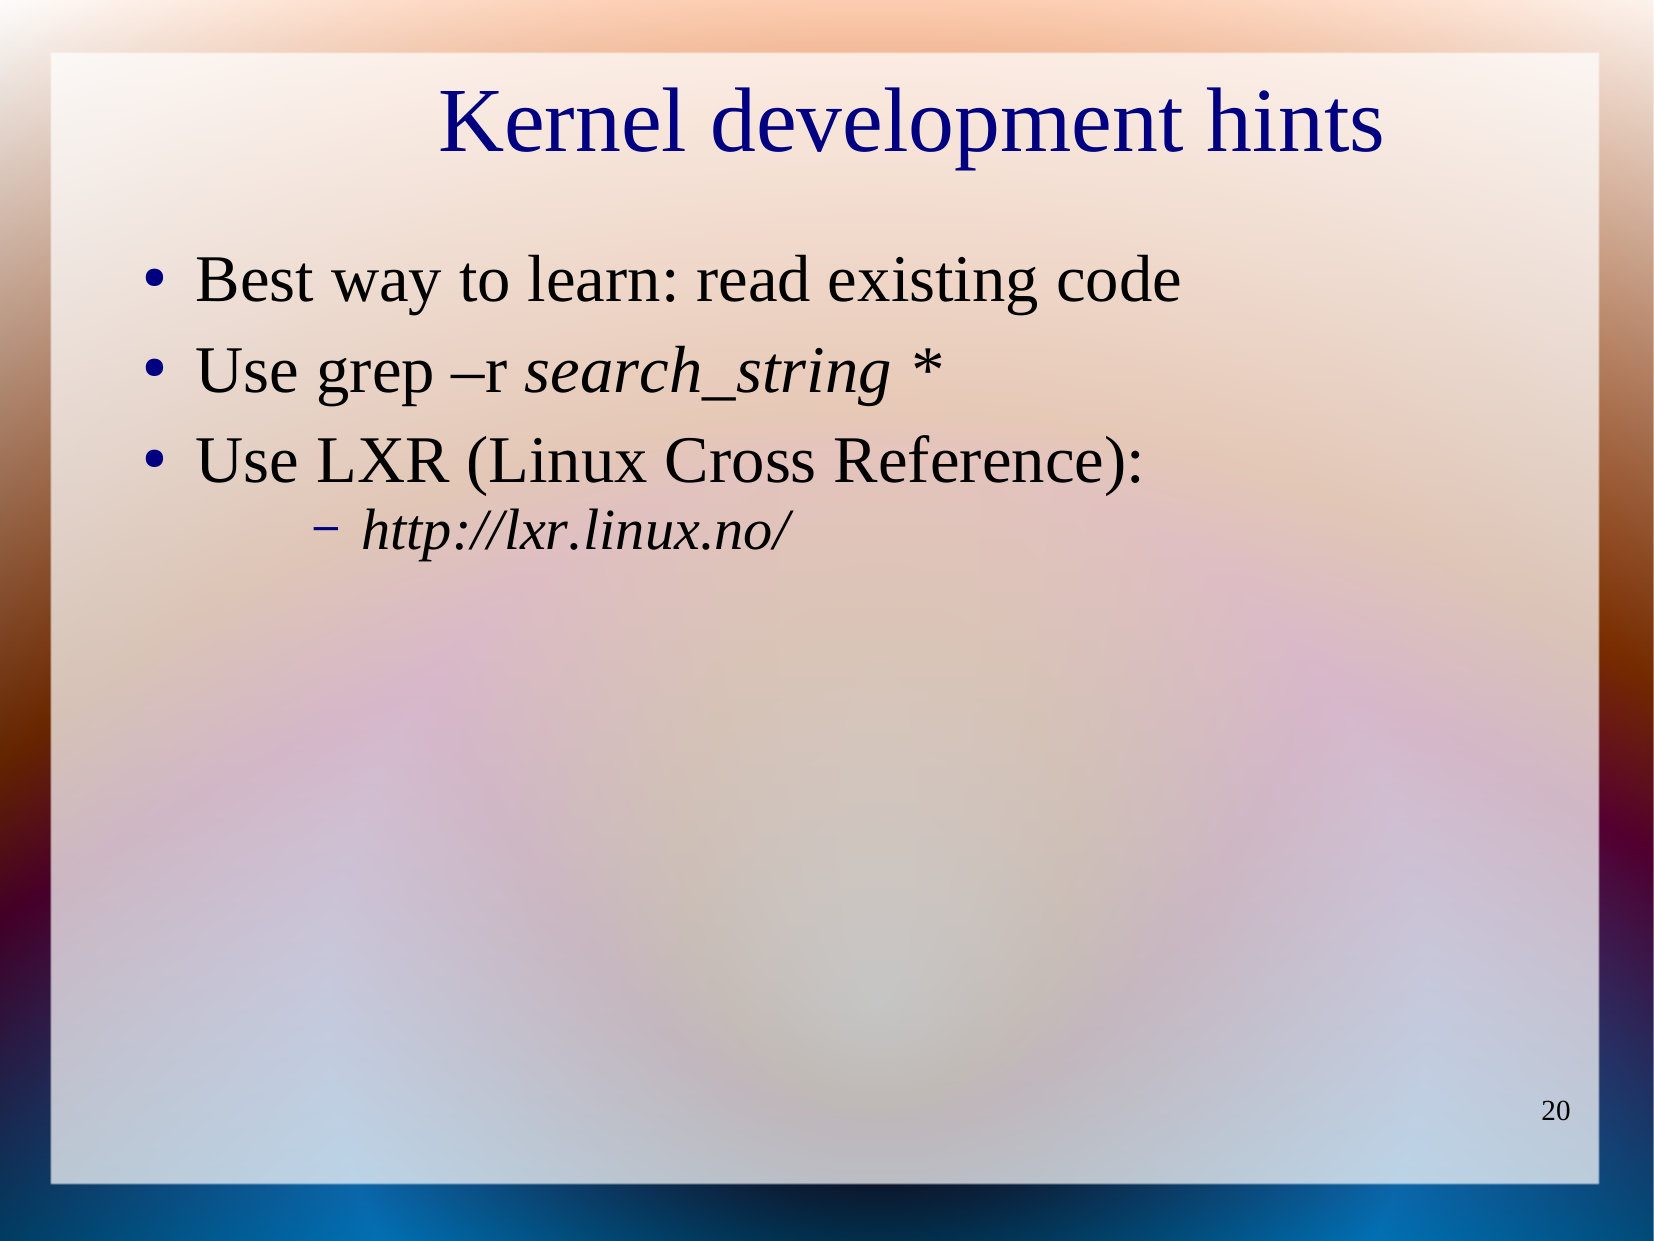

# Kernel development hints
Best way to learn: read existing code
Use grep –r search_string *
Use LXR (Linux Cross Reference):
http://lxr.linux.no/
20